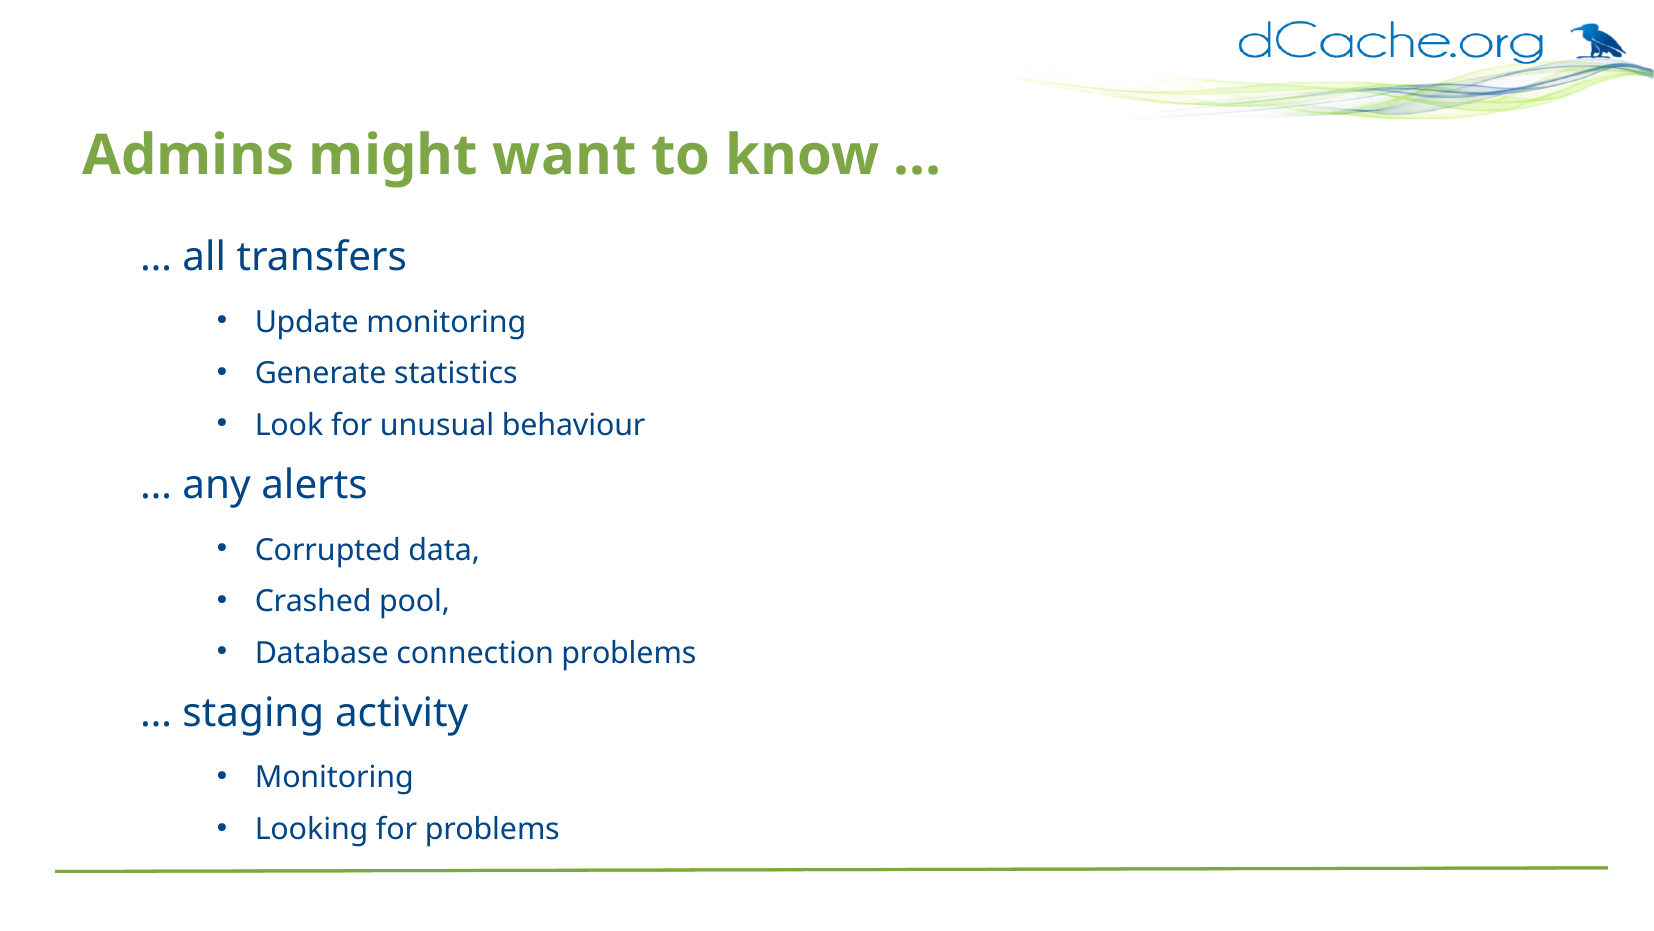

# Admins might want to know …
… all transfers
Update monitoring
Generate statistics
Look for unusual behaviour
… any alerts
Corrupted data,
Crashed pool,
Database connection problems
… staging activity
Monitoring
Looking for problems